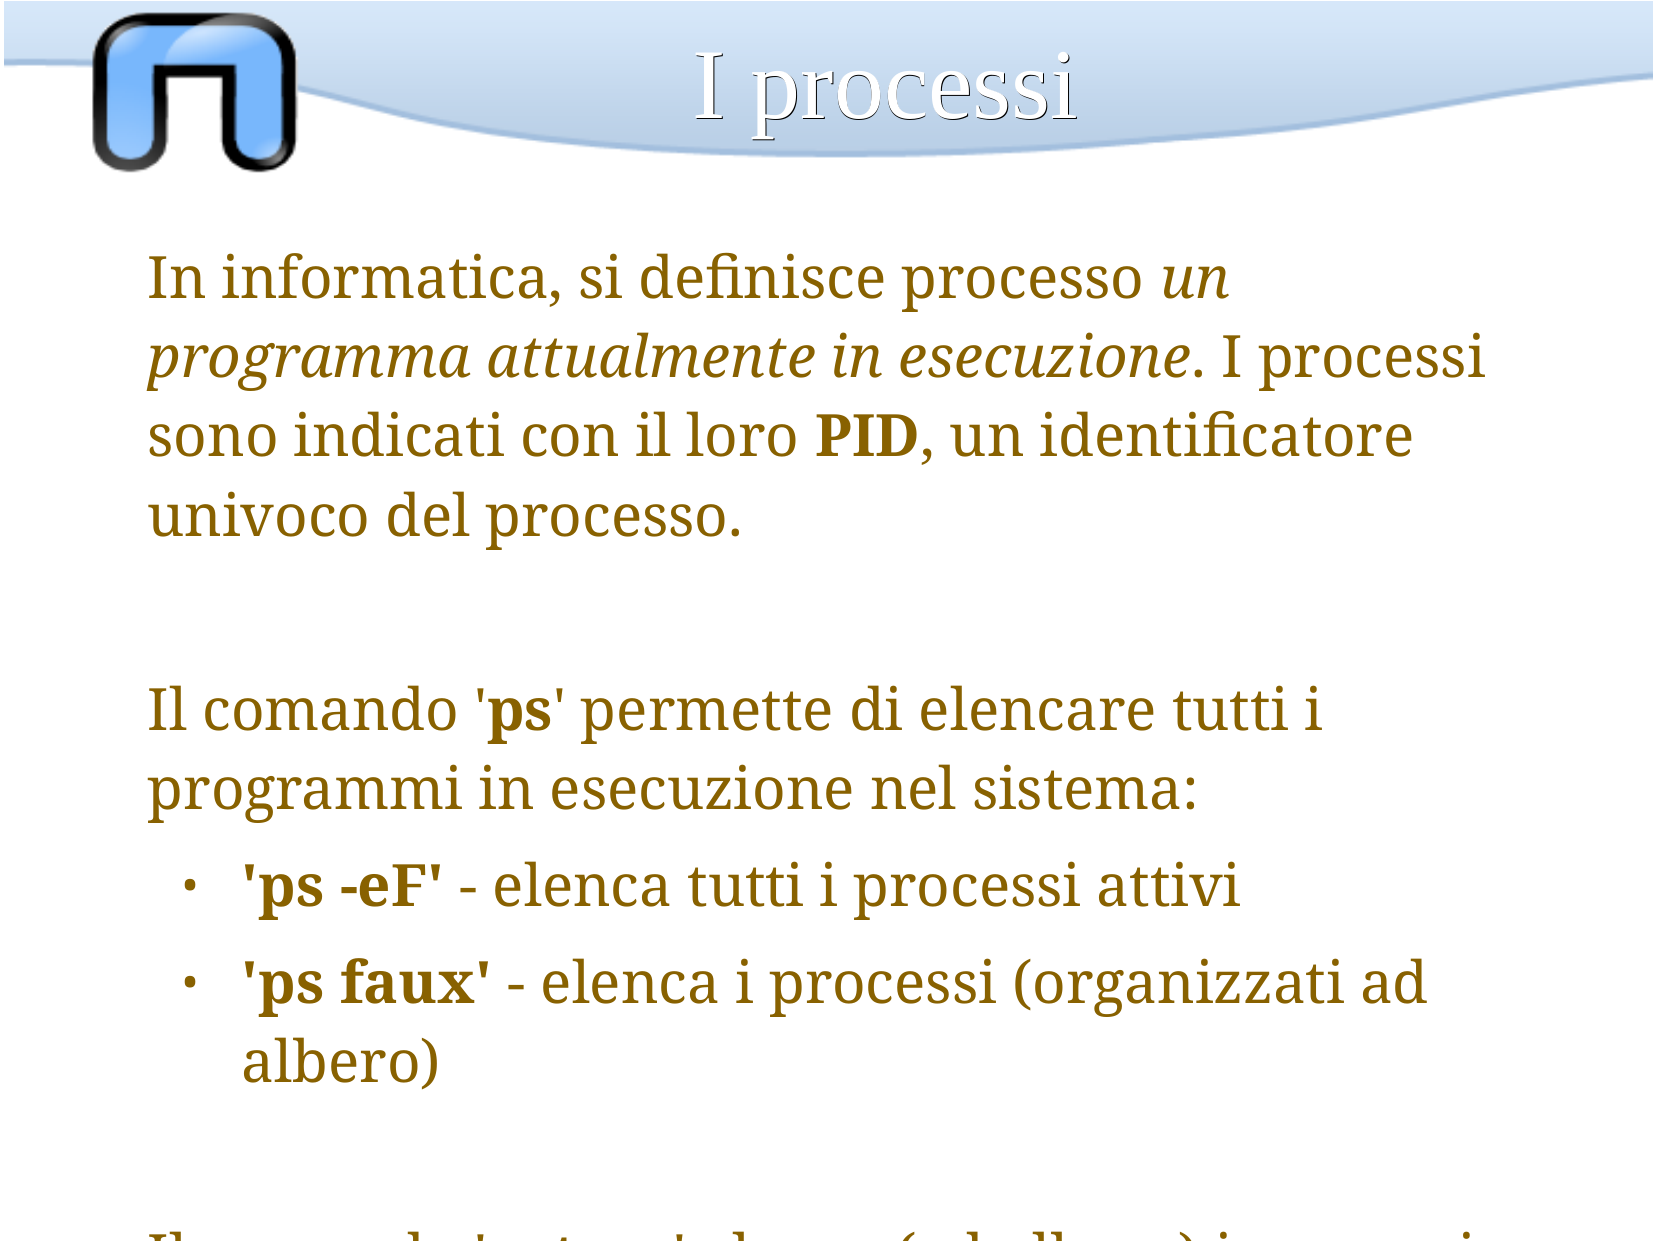

I processi
# In informatica, si definisce processo un programma attualmente in esecuzione. I processi sono indicati con il loro PID, un identificatore univoco del processo.
Il comando 'ps' permette di elencare tutti i programmi in esecuzione nel sistema:
'ps -eF' - elenca tutti i processi attivi
'ps faux' - elenca i processi (organizzati ad albero)
Il comando 'pstree' elenca (ad albero) i processi attuali partendo da init, il primo processo di sistema (PID=1).